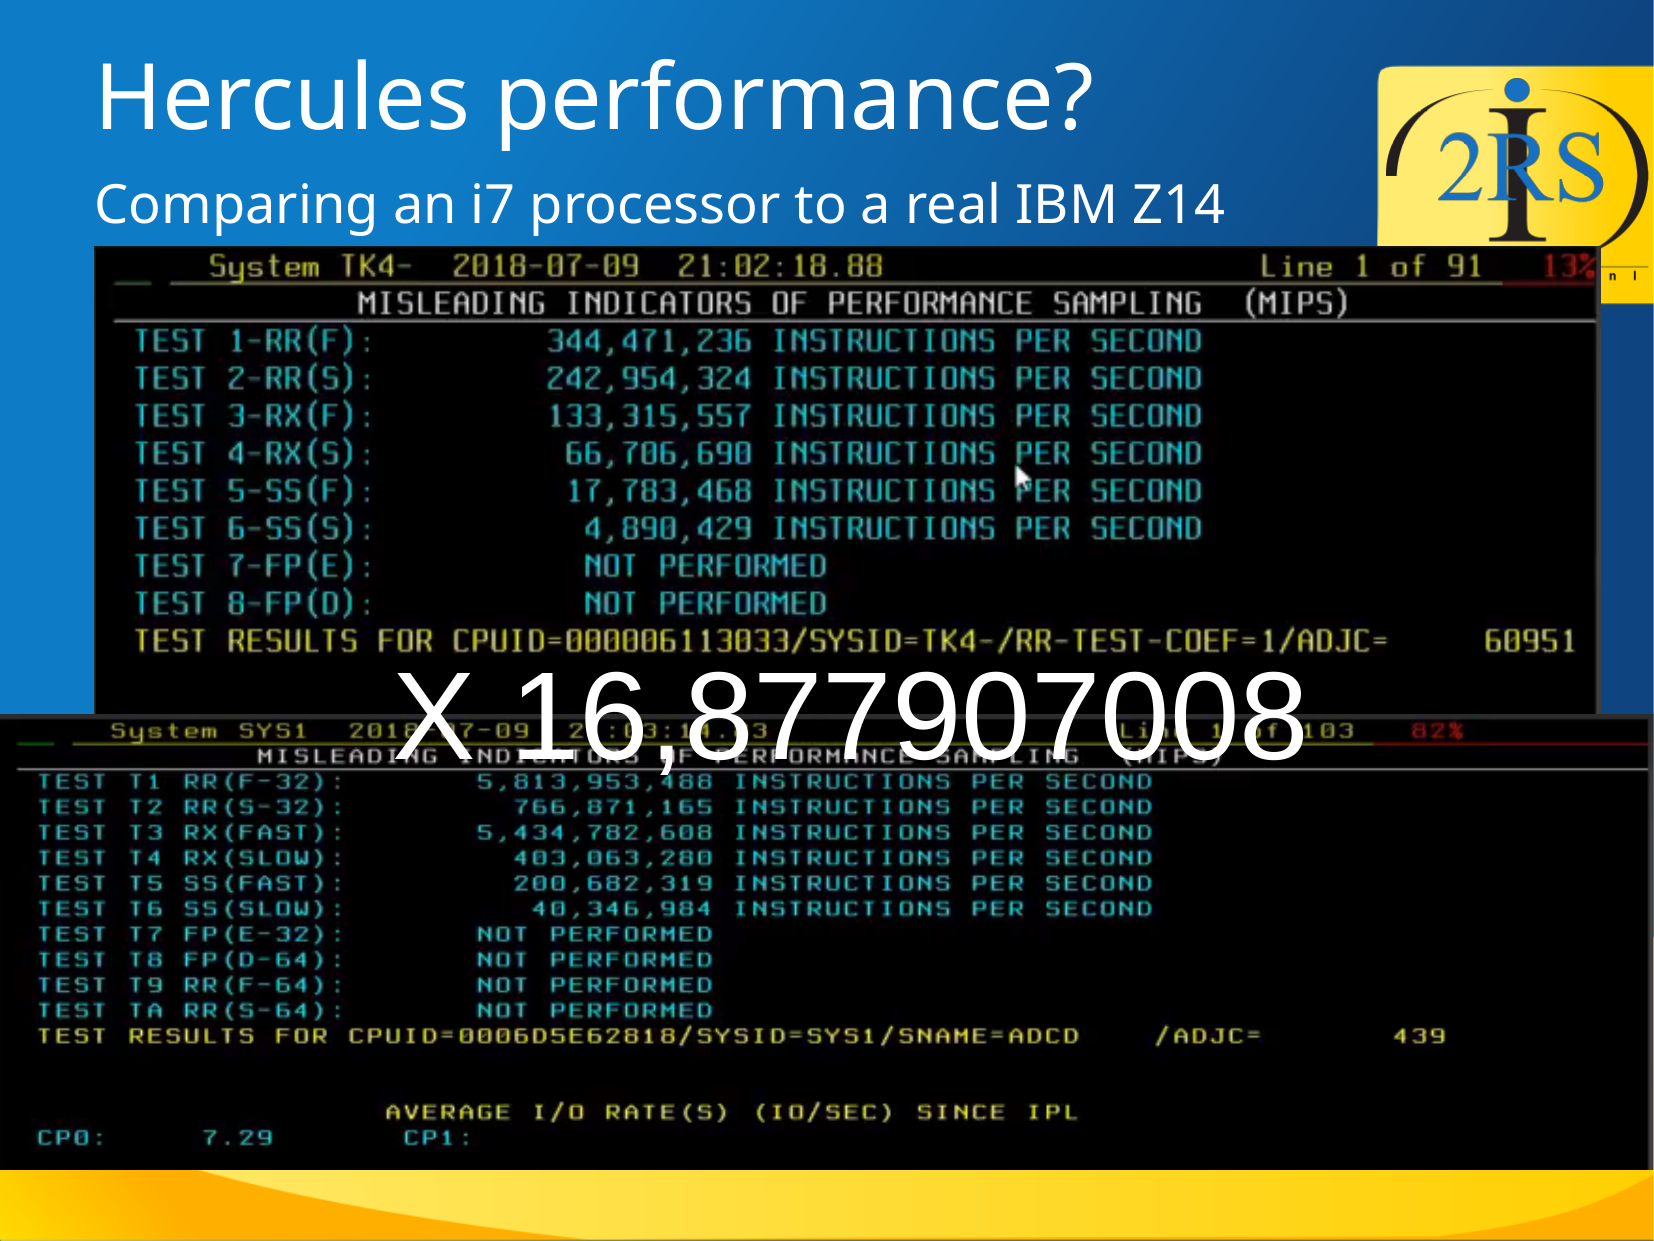

# Hercules performance?
Comparing an i7 processor to a real IBM Z14
X 16,877907008